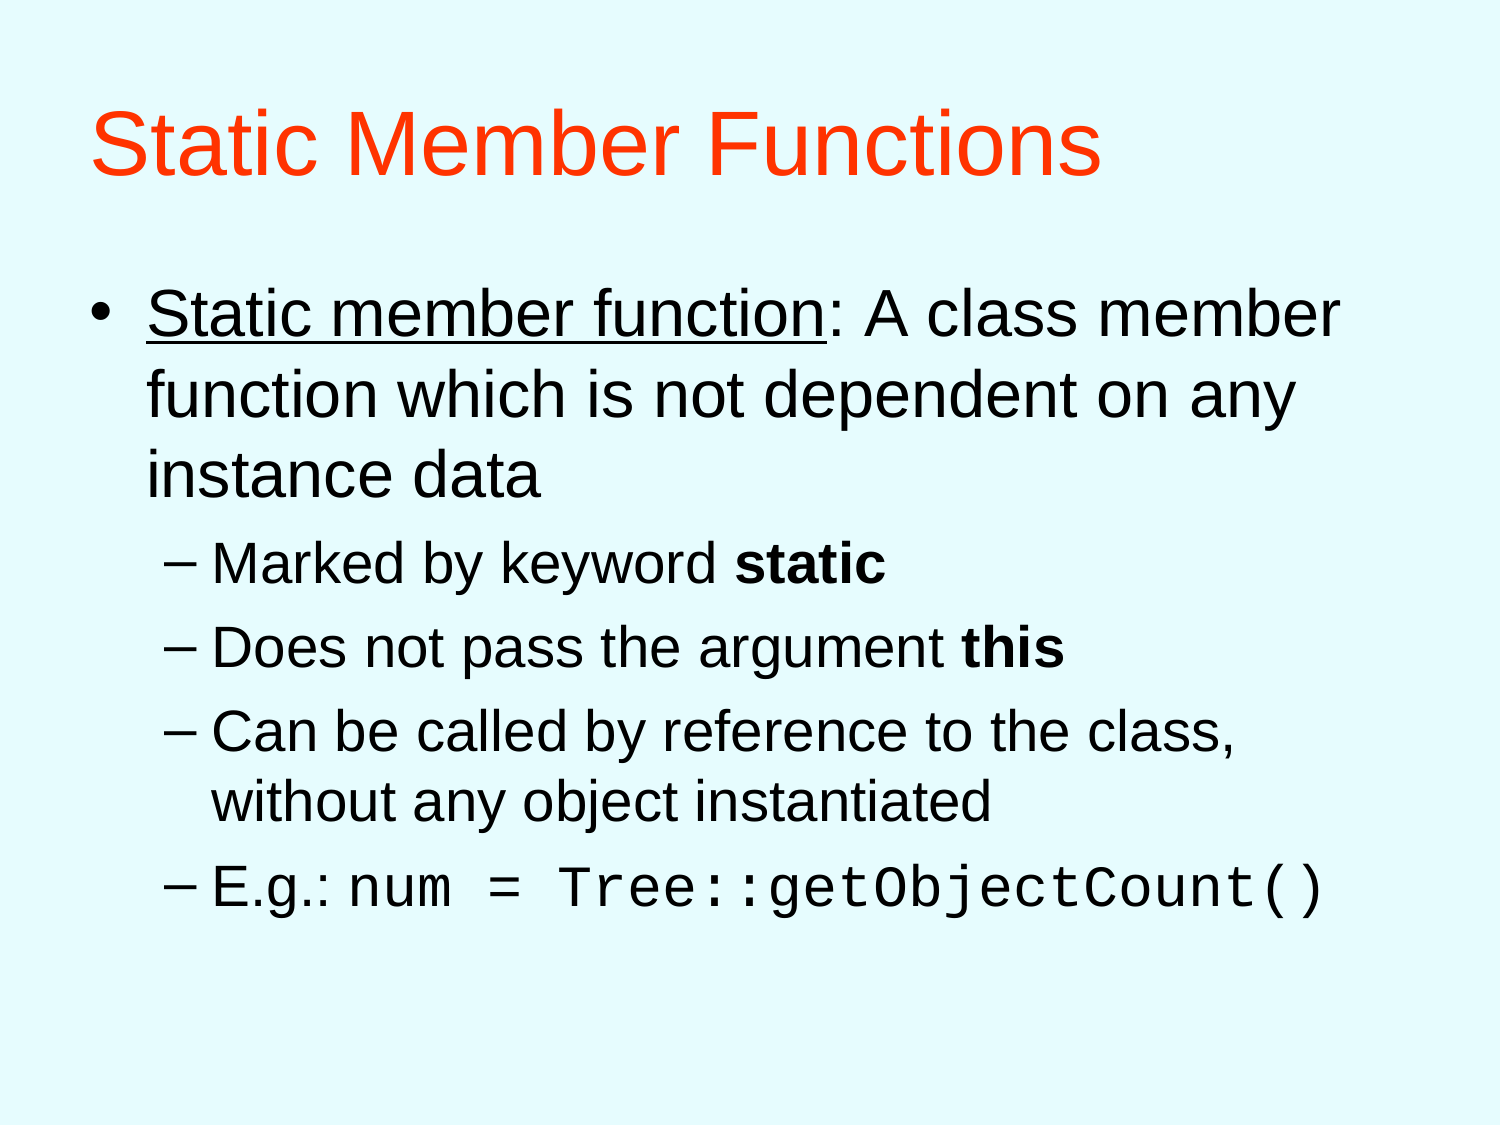

# Static Member Functions
Static member function: A class member function which is not dependent on any instance data
Marked by keyword static
Does not pass the argument this
Can be called by reference to the class, without any object instantiated
E.g.: num = Tree::getObjectCount()